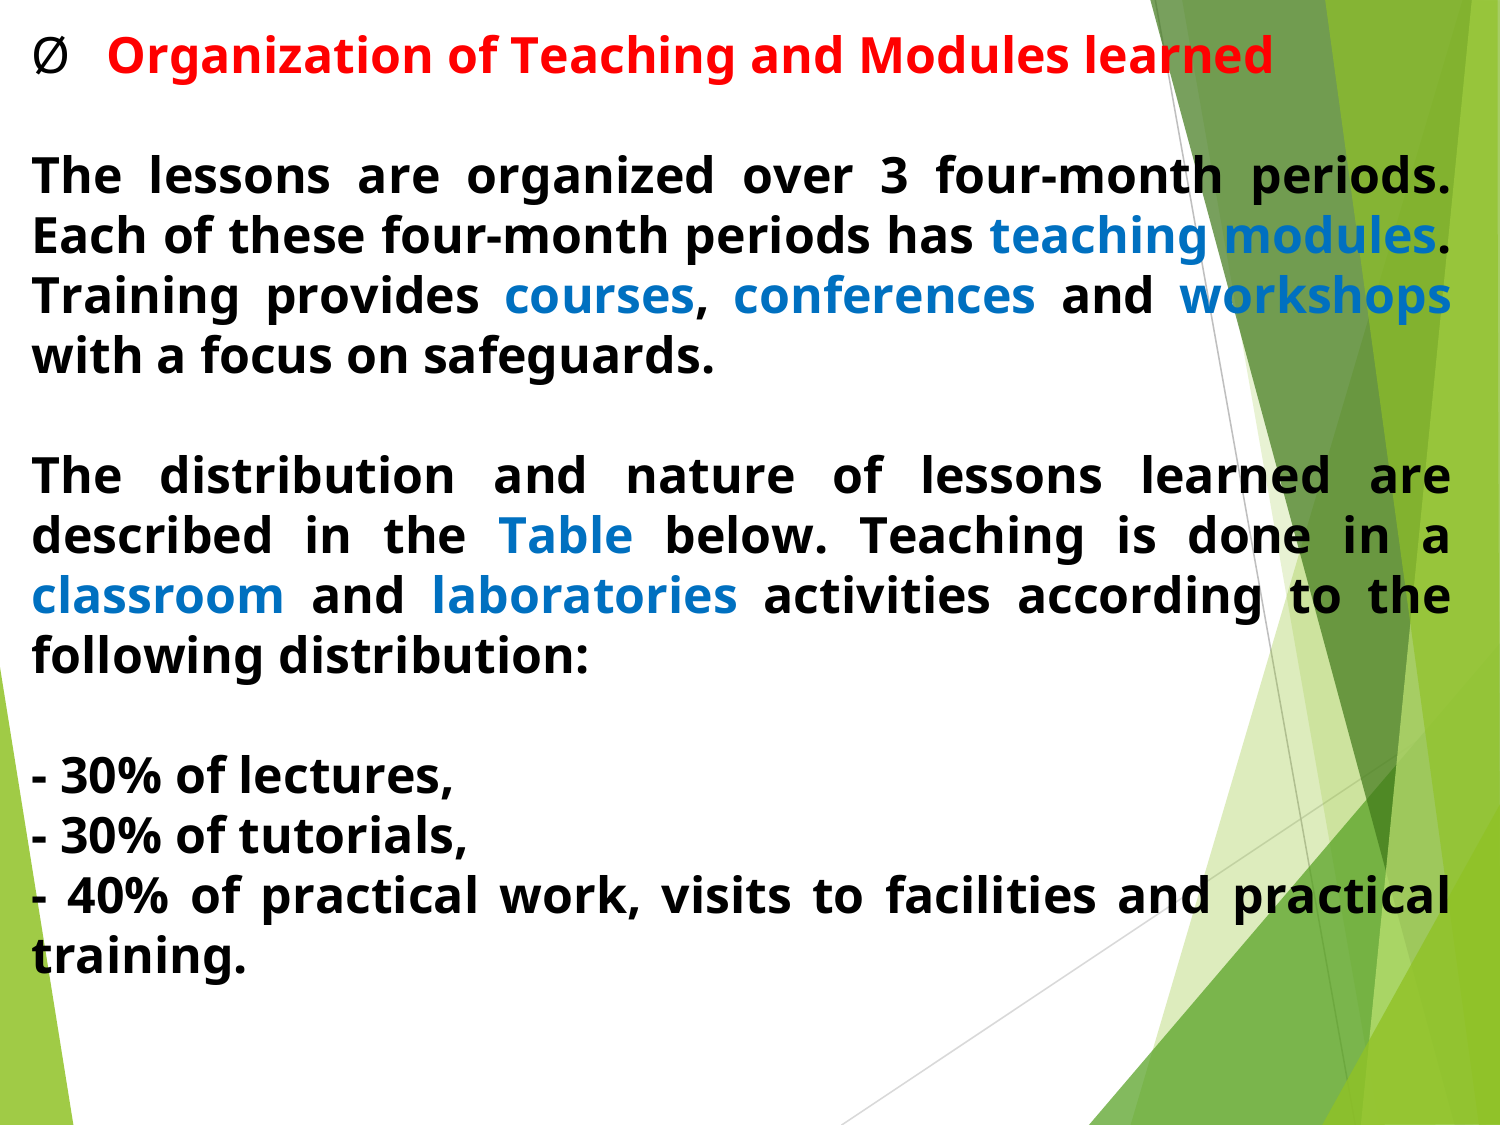

Organization of Teaching and Modules learned
The lessons are organized over 3 four-month periods. Each of these four-month periods has teaching modules. Training provides courses, conferences and workshops with a focus on safeguards.
The distribution and nature of lessons learned are described in the Table below. Teaching is done in a classroom and laboratories activities according to the following distribution:
- 30% of lectures,
- 30% of tutorials,
- 40% of practical work, visits to facilities and practical training.